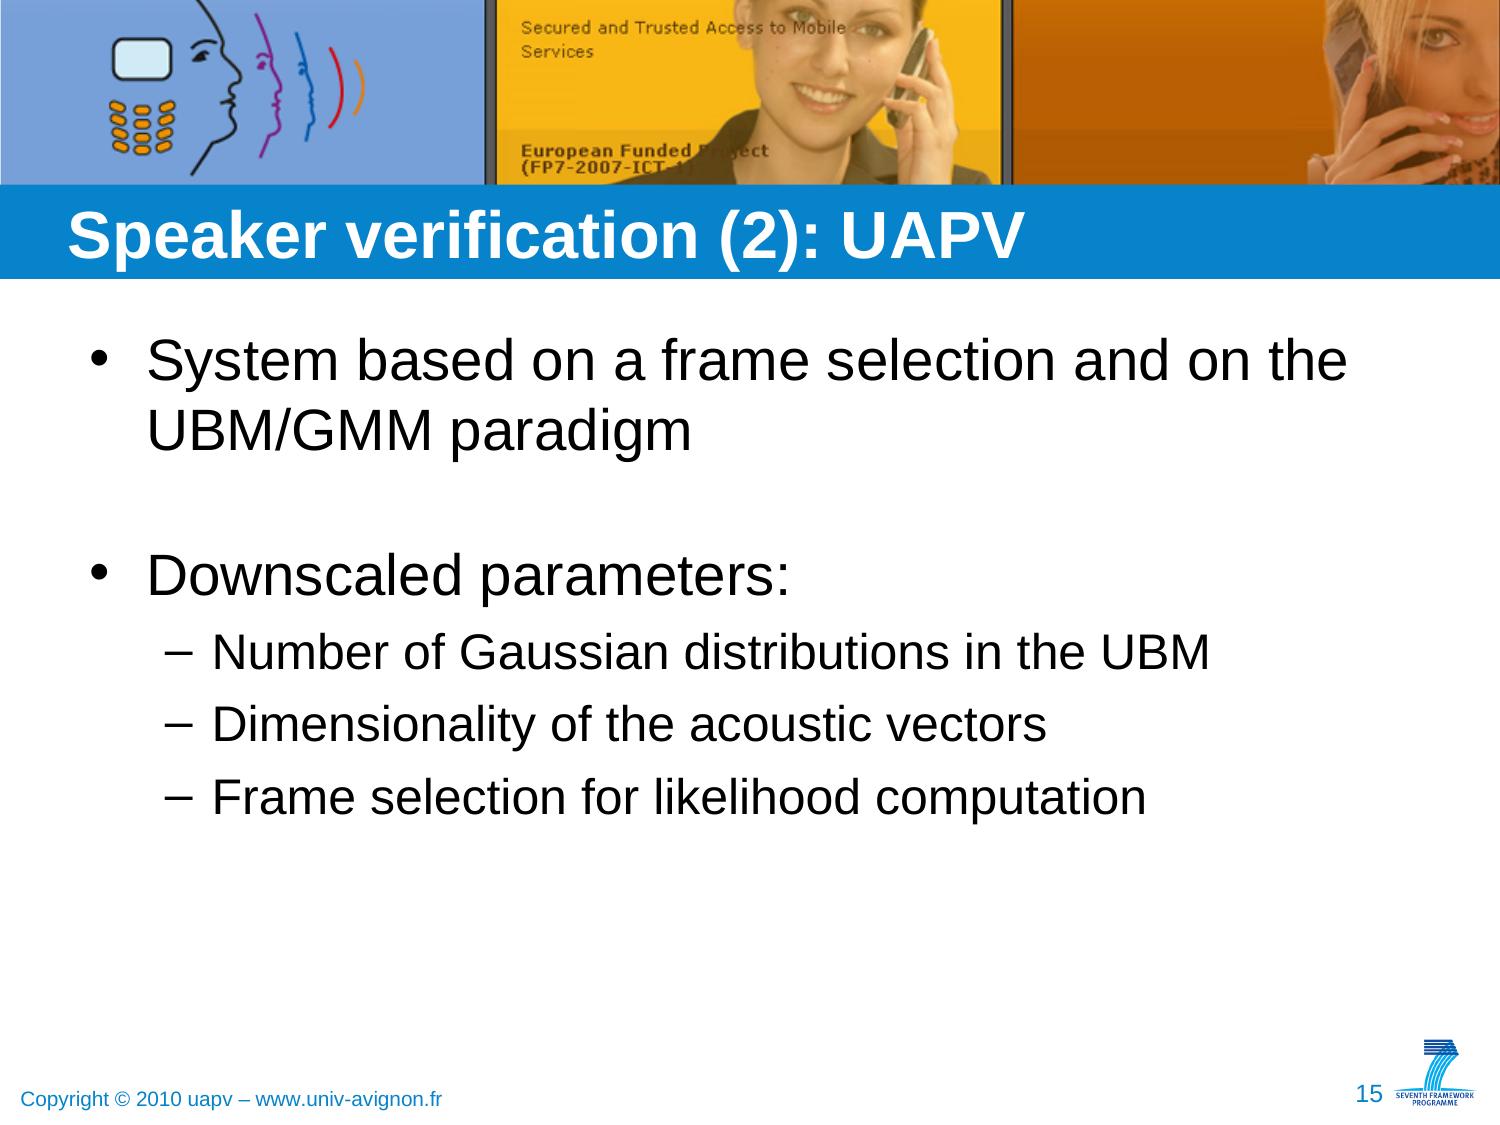

# Speaker verification (2): UAPV
System based on a frame selection and on the UBM/GMM paradigm
Downscaled parameters:
Number of Gaussian distributions in the UBM
Dimensionality of the acoustic vectors
Frame selection for likelihood computation